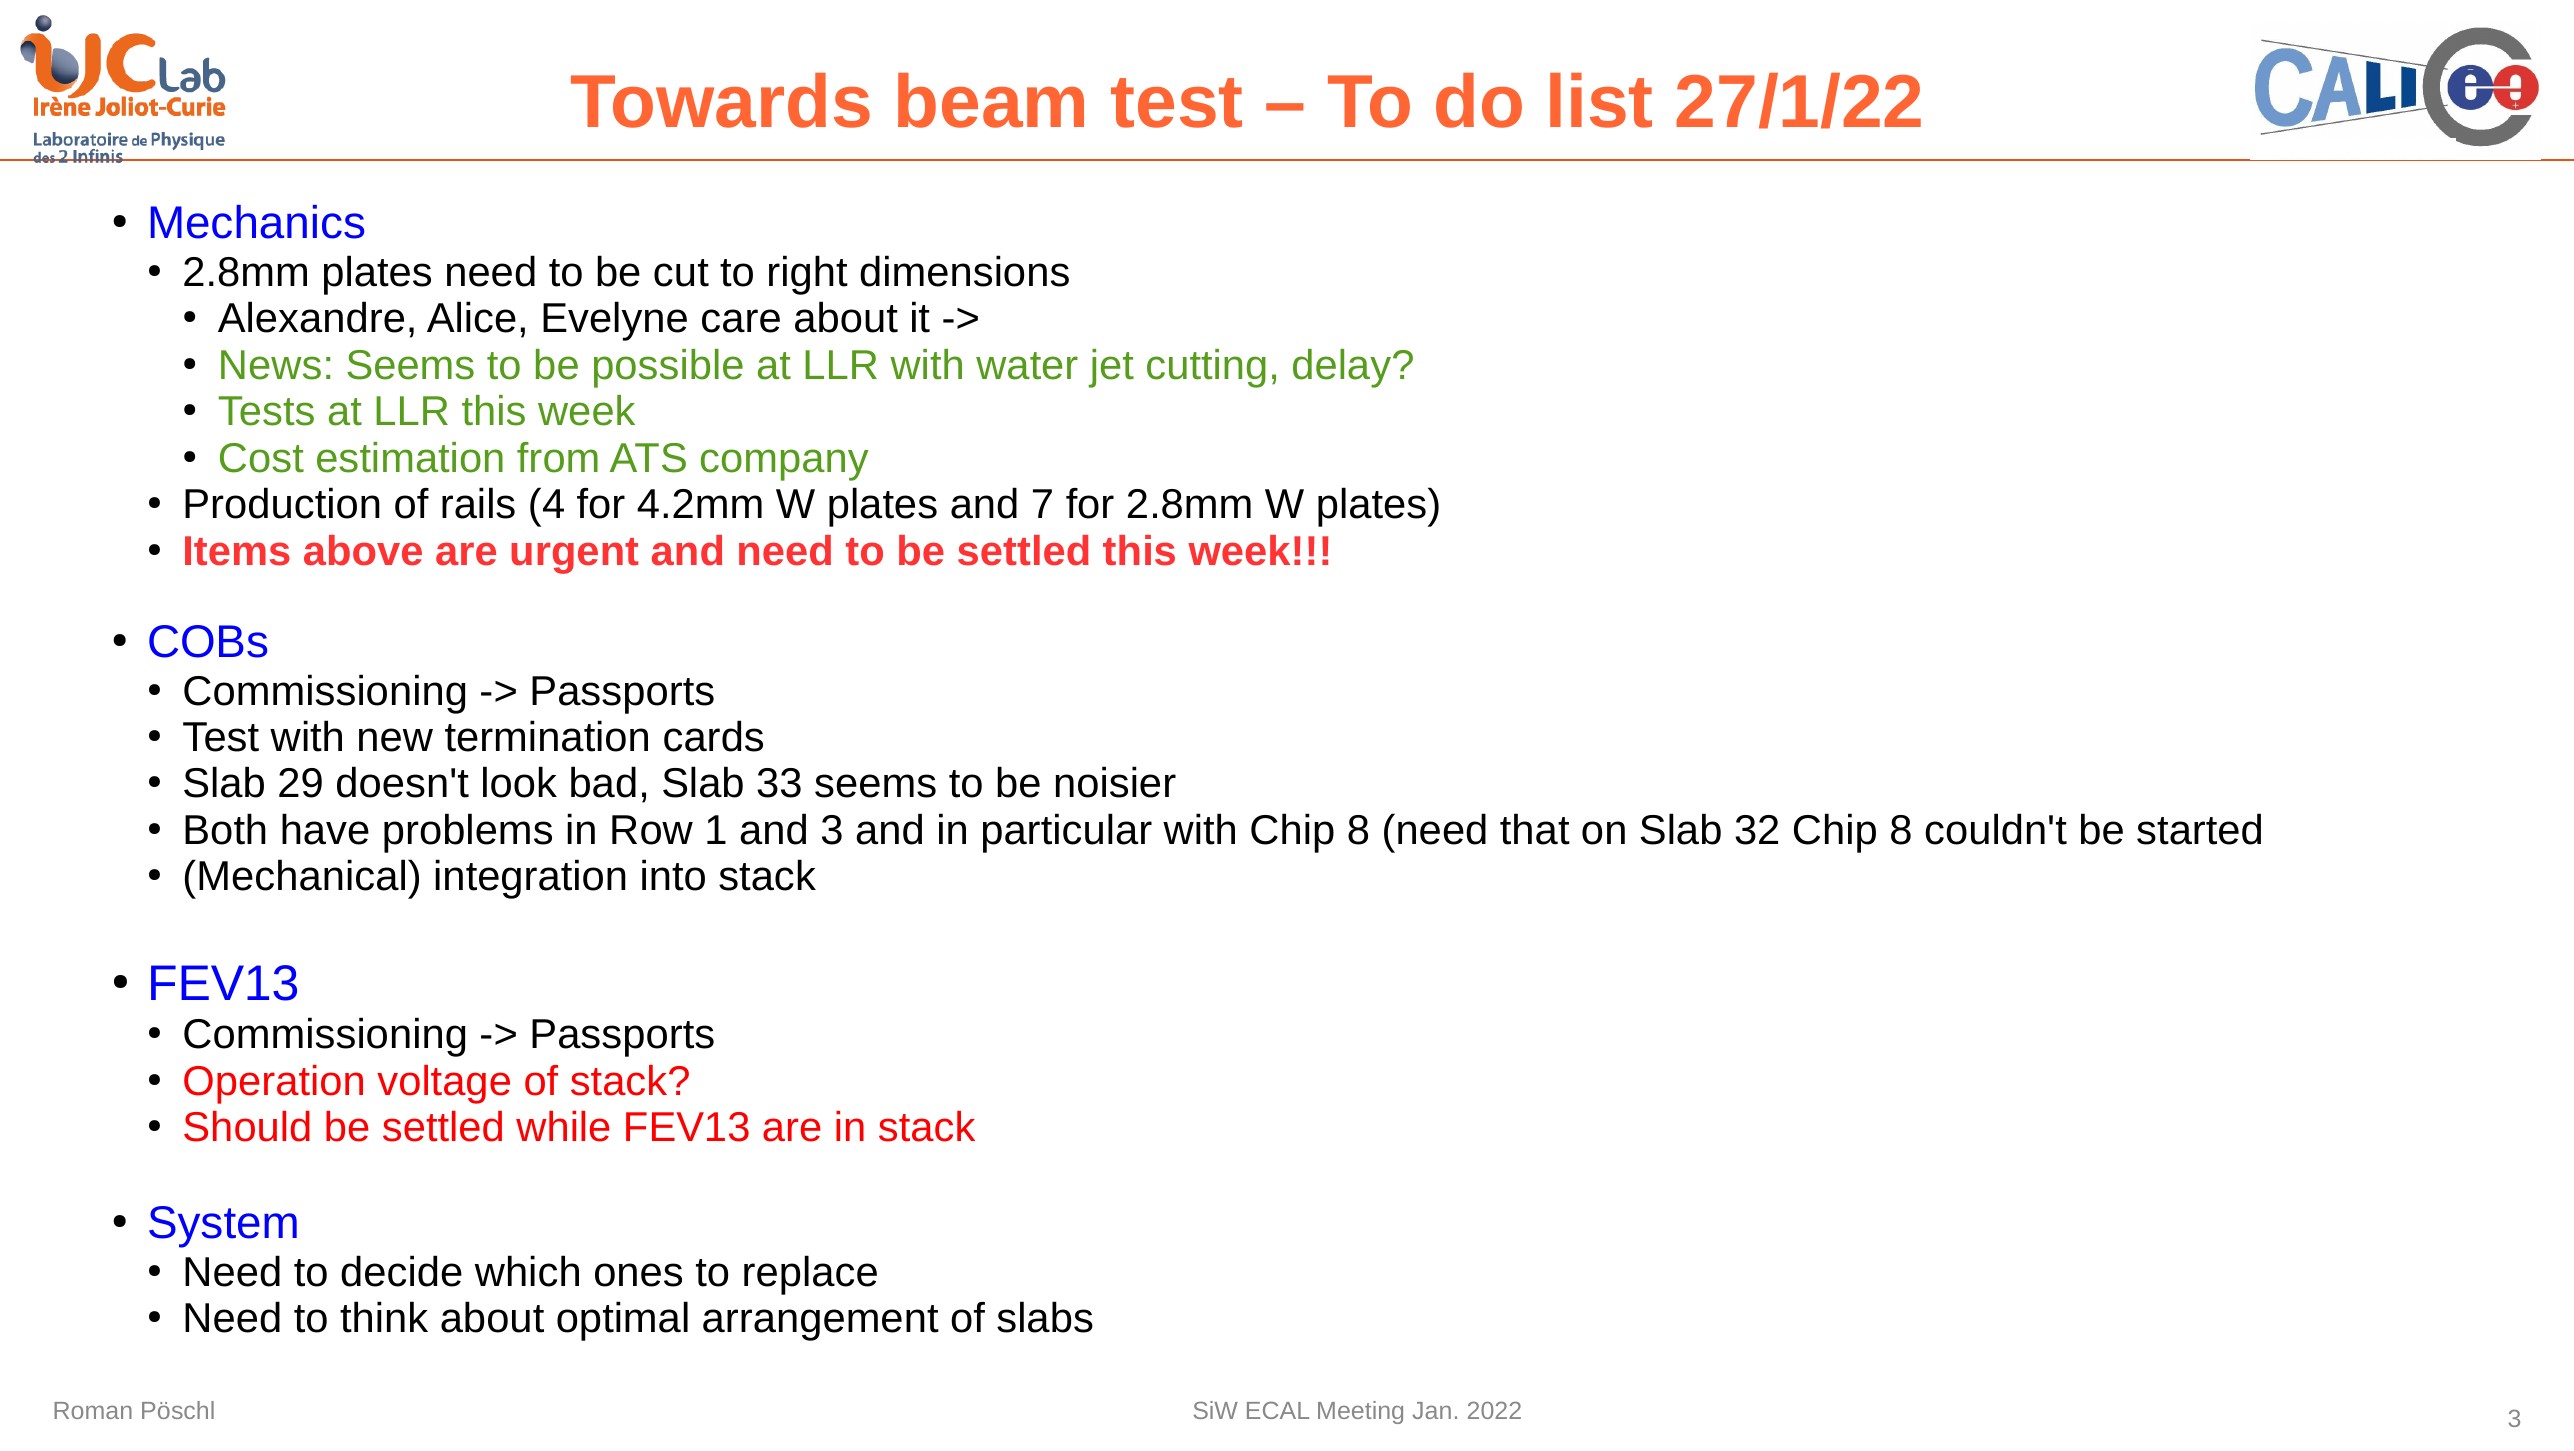

# Towards beam test – To do list 27/1/22
Mechanics
2.8mm plates need to be cut to right dimensions
Alexandre, Alice, Evelyne care about it ->
News: Seems to be possible at LLR with water jet cutting, delay?
Tests at LLR this week
Cost estimation from ATS company
Production of rails (4 for 4.2mm W plates and 7 for 2.8mm W plates)
Items above are urgent and need to be settled this week!!!
COBs
Commissioning -> Passports
Test with new termination cards
Slab 29 doesn't look bad, Slab 33 seems to be noisier
Both have problems in Row 1 and 3 and in particular with Chip 8 (need that on Slab 32 Chip 8 couldn't be started
(Mechanical) integration into stack
FEV13
Commissioning -> Passports
Operation voltage of stack?
Should be settled while FEV13 are in stack
System
Need to decide which ones to replace
Need to think about optimal arrangement of slabs